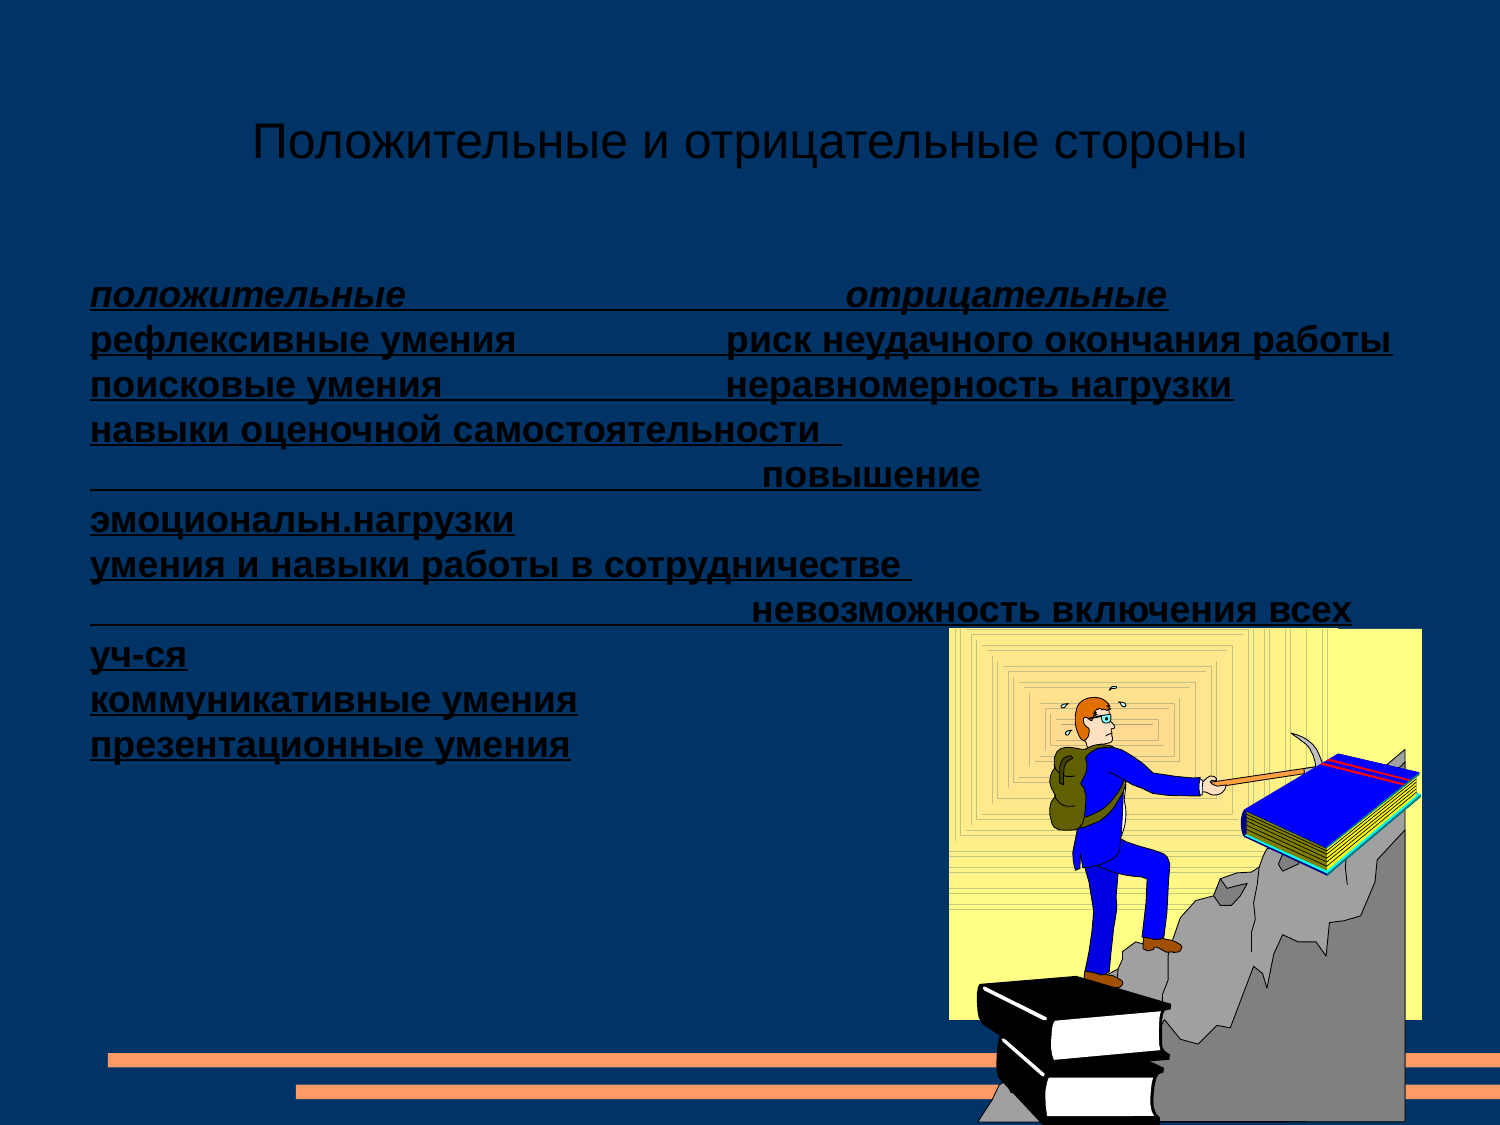

Положительные и отрицательные стороны
положительные отрицательные
рефлексивные умения риск неудачного окончания работы
поисковые умения неравномерность нагрузки
навыки оценочной самостоятельности
 повышение эмоциональн.нагрузки
умения и навыки работы в сотрудничестве
 невозможность включения всех уч-ся
коммуникативные умения
презентационные умения